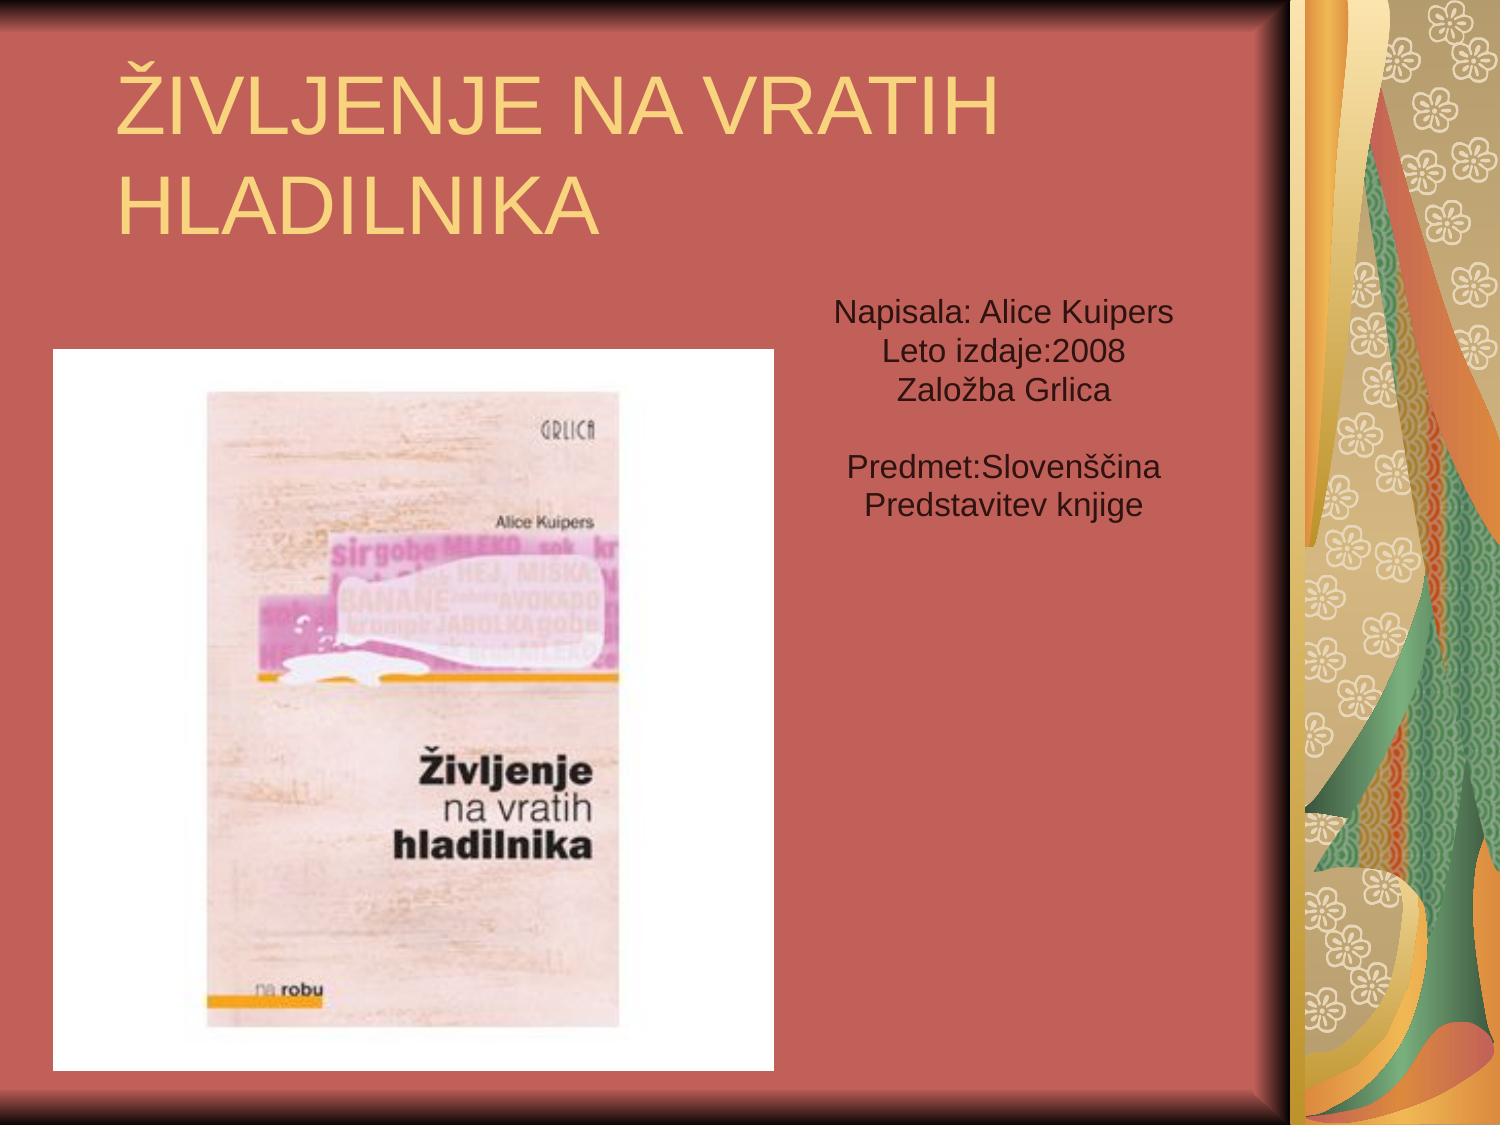

# ŽIVLJENJE NA VRATIH HLADILNIKA
Napisala: Alice Kuipers
Leto izdaje:2008
Založba Grlica
Predmet:Slovenščina
Predstavitev knjige